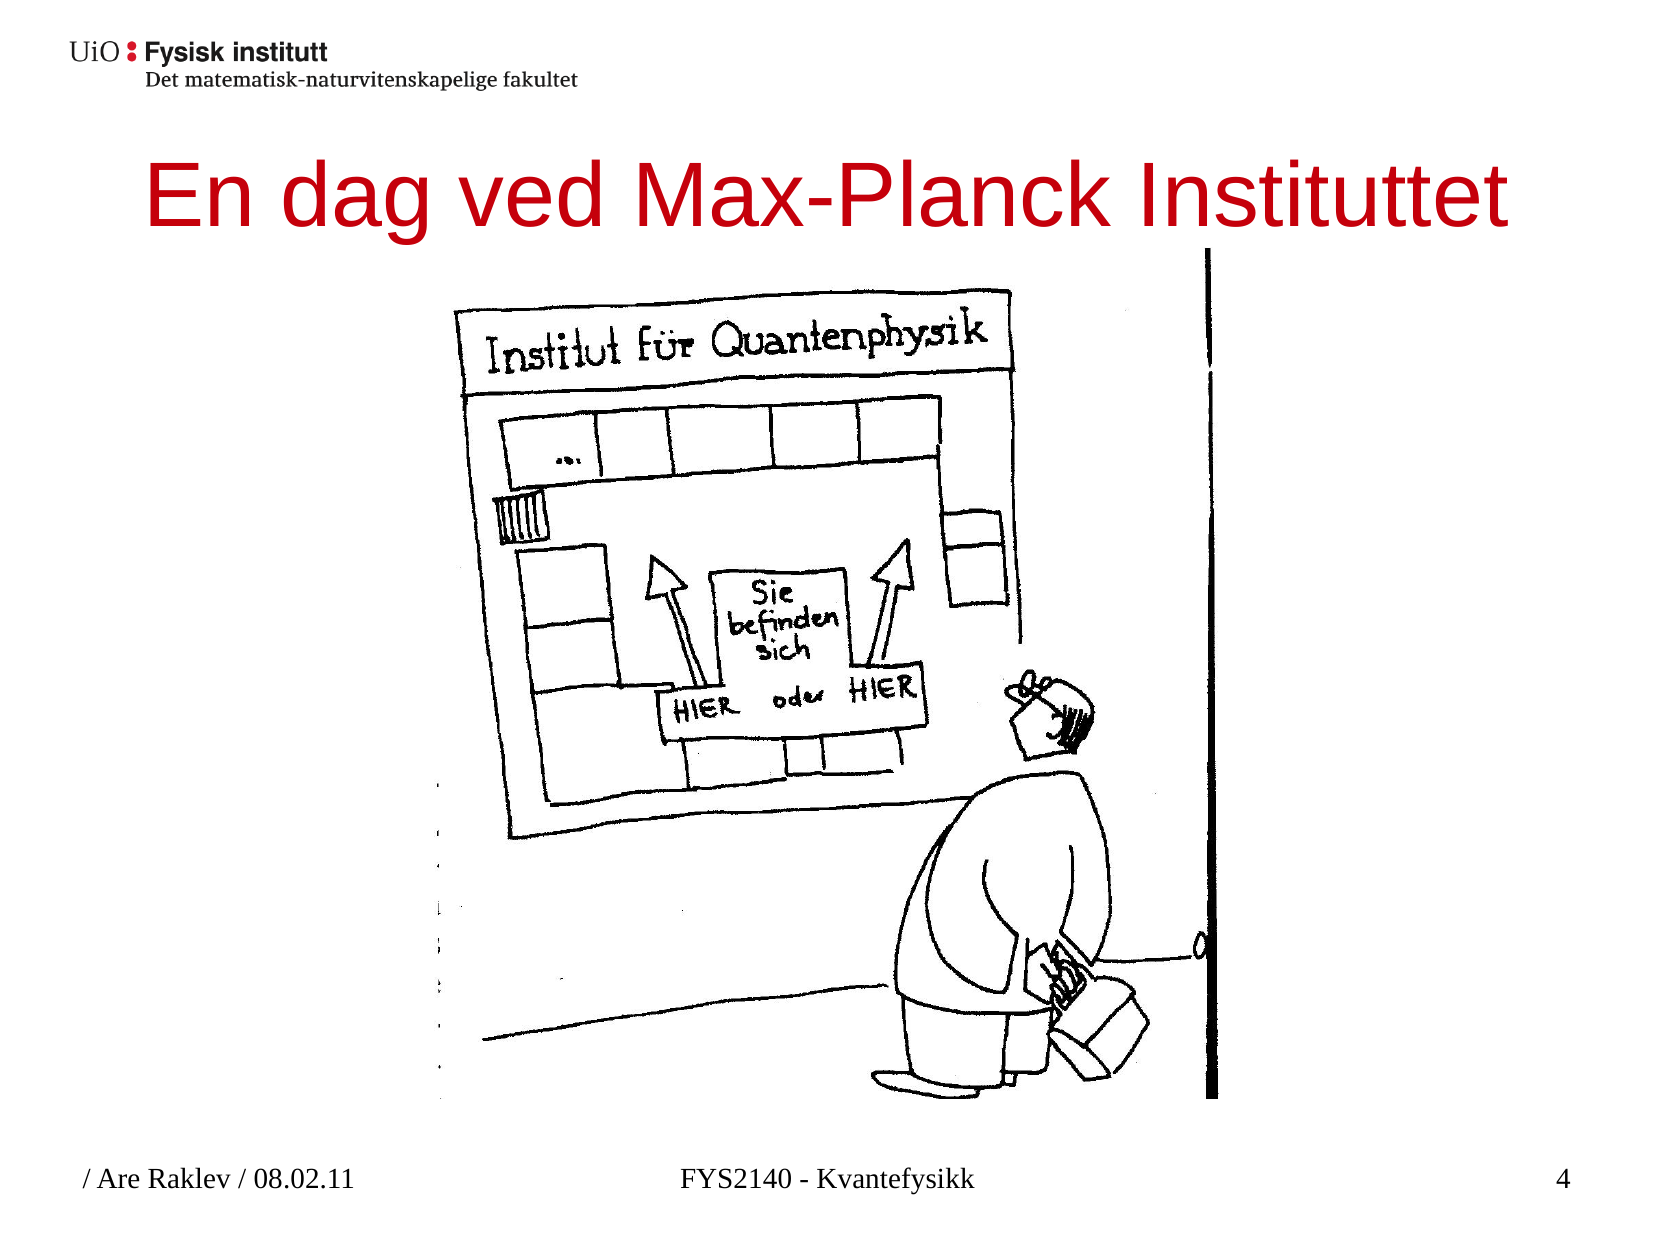

# En dag ved Max-Planck Instituttet
/ Are Raklev / 08.02.11
FYS2140 - Kvantefysikk
4